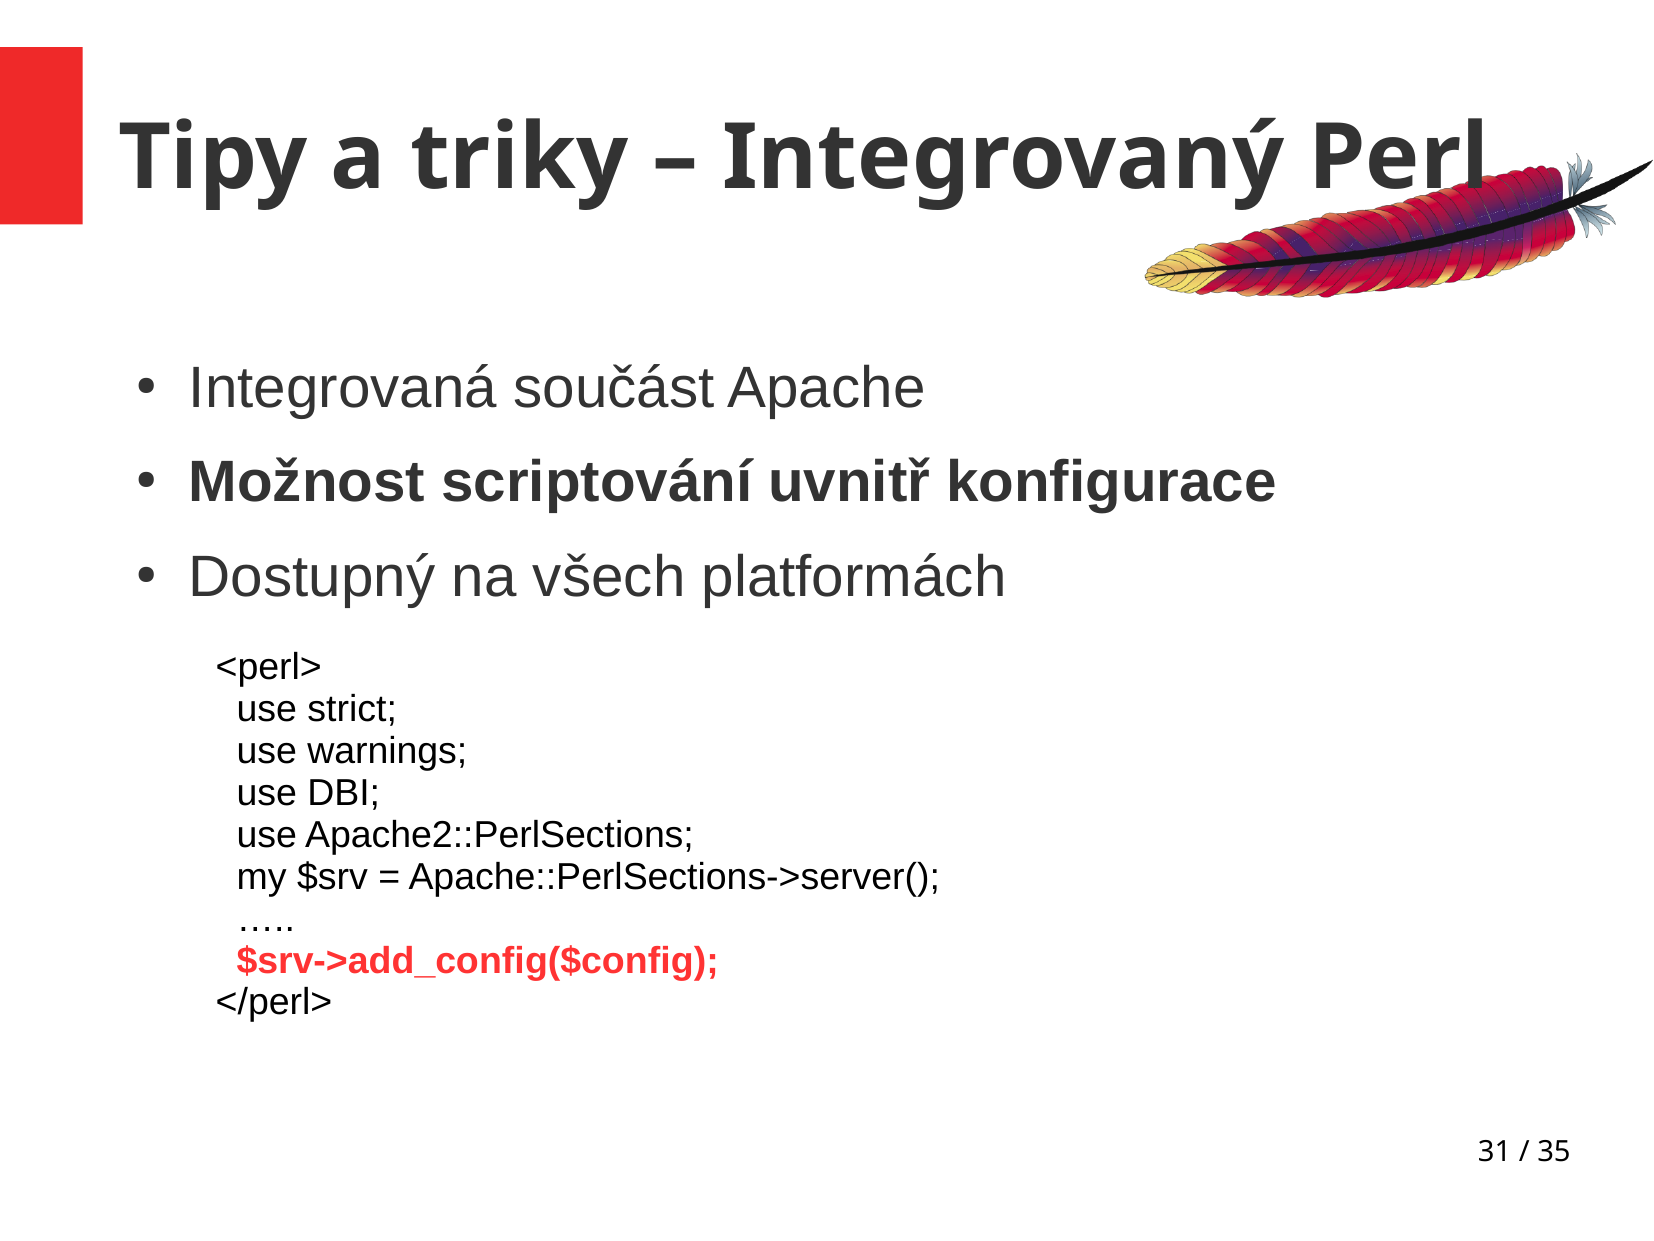

# Tipy a triky – Integrovaný Perl
Integrovaná součást Apache
Možnost scriptování uvnitř konfigurace
Dostupný na všech platformách
<perl>
 use strict;
 use warnings;
 use DBI;
 use Apache2::PerlSections;
 my $srv = Apache::PerlSections->server();
 …..
 $srv->add_config($config);
</perl>
31